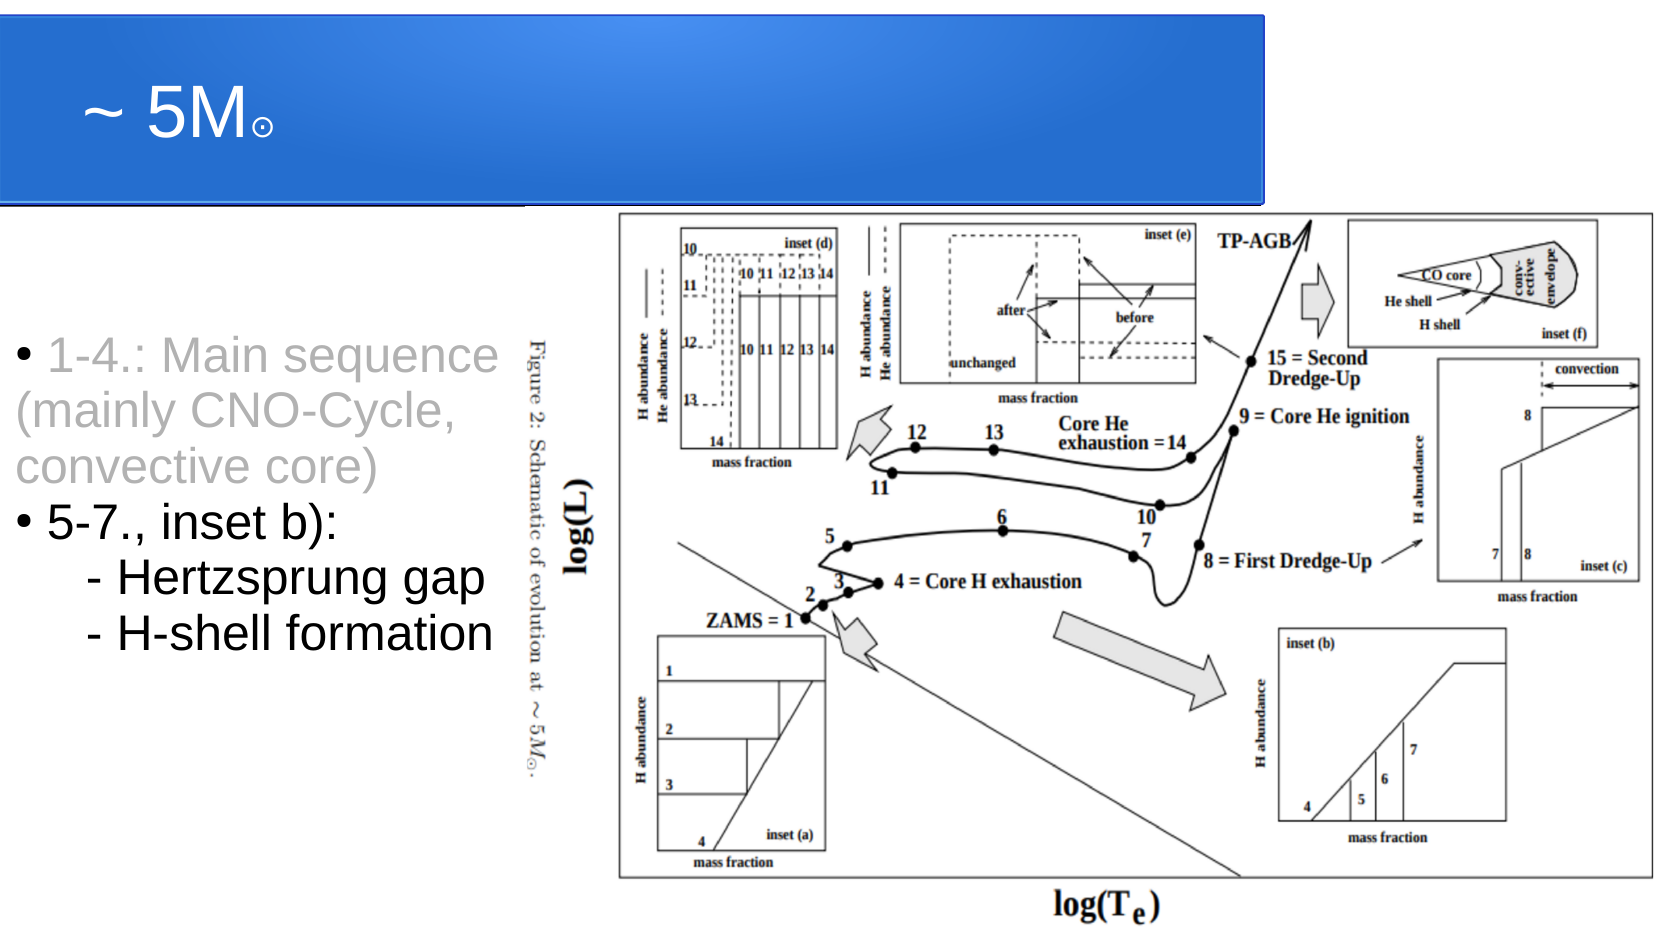

# ~ 5M⊙
 1-4.: Main sequence (mainly CNO-Cycle, convective core)
 5-7., inset b):
- Hertzsprung gap
- H-shell formation